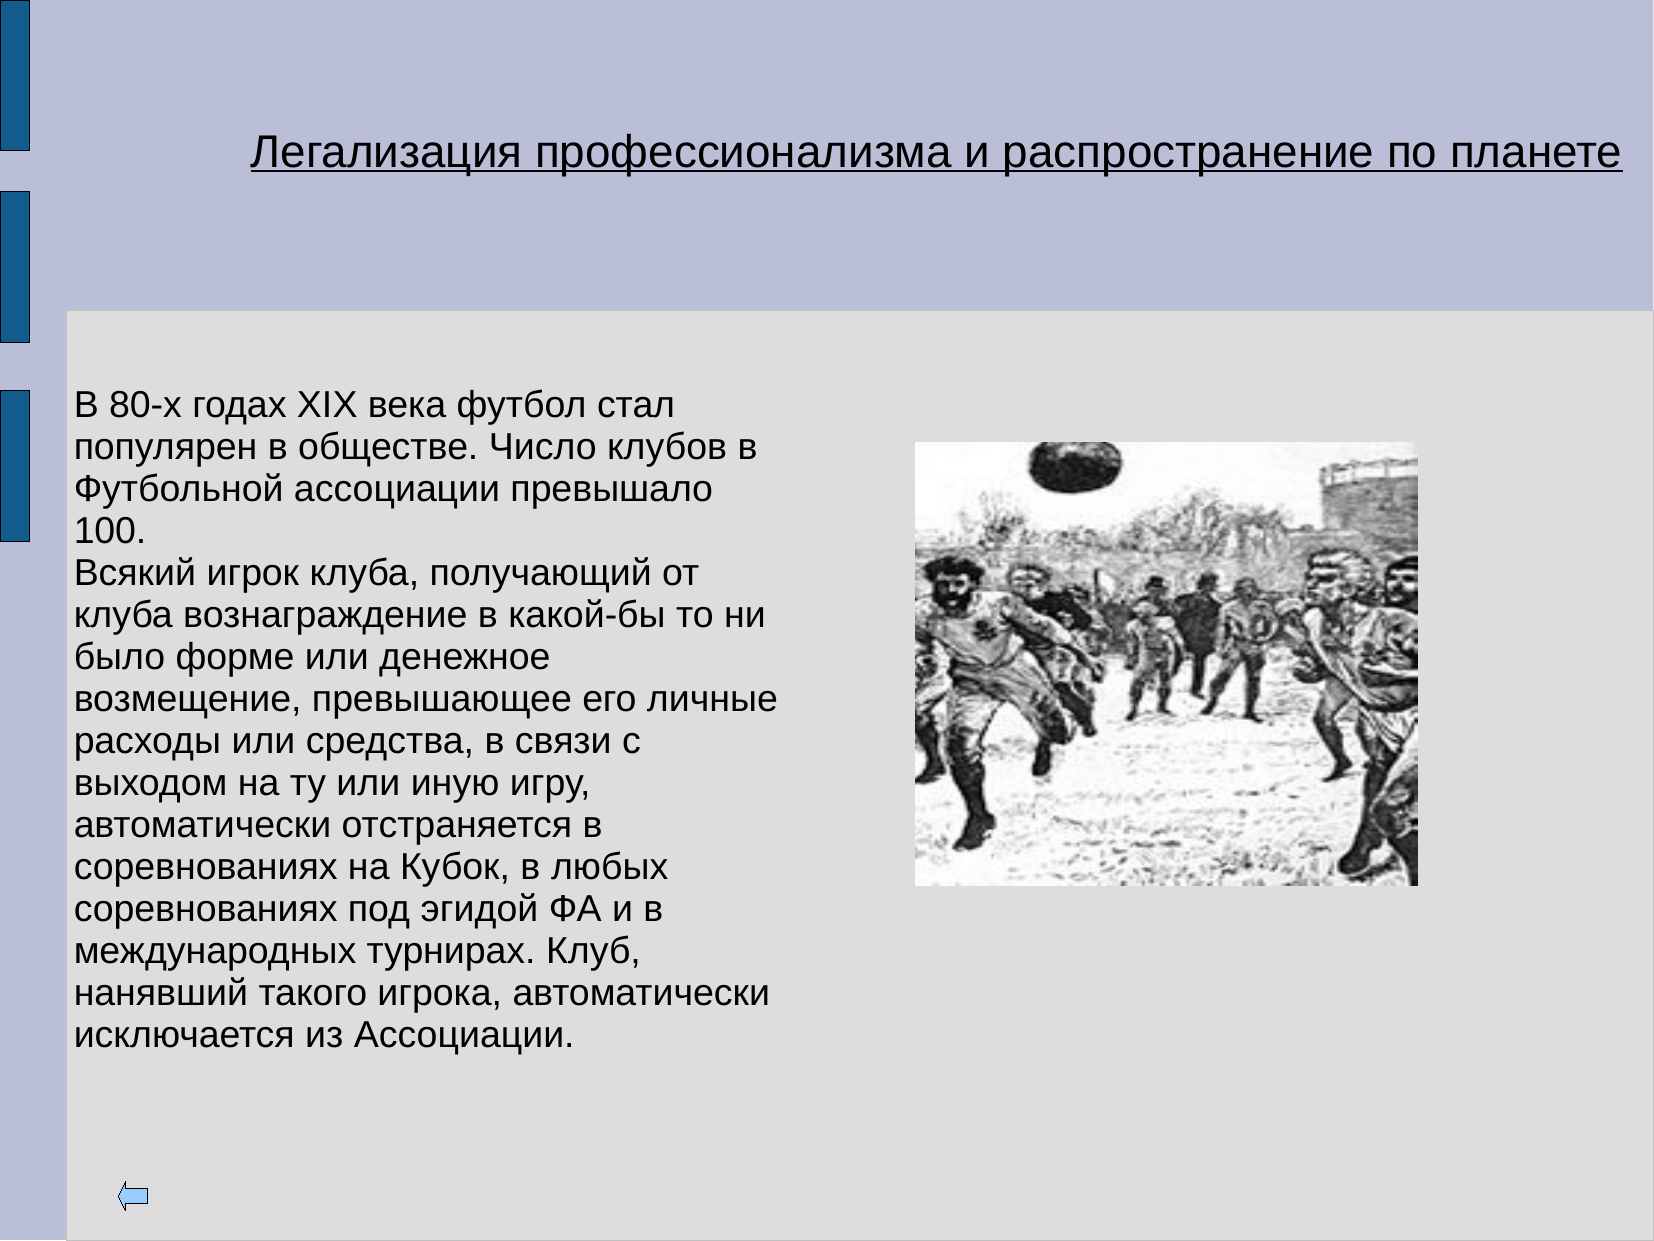

Легализация профессионализма и распространение по планете
В 80-х годах XIX века футбол стал популярен в обществе. Число клубов в Футбольной ассоциации превышало 100.
Всякий игрок клуба, получающий от клуба вознаграждение в какой-бы то ни было форме или денежное возмещение, превышающее его личные расходы или средства, в связи с выходом на ту или иную игру, автоматически отстраняется в соревнованиях на Кубок, в любых соревнованиях под эгидой ФА и в международных турнирах. Клуб, нанявший такого игрока, автоматически исключается из Ассоциации.